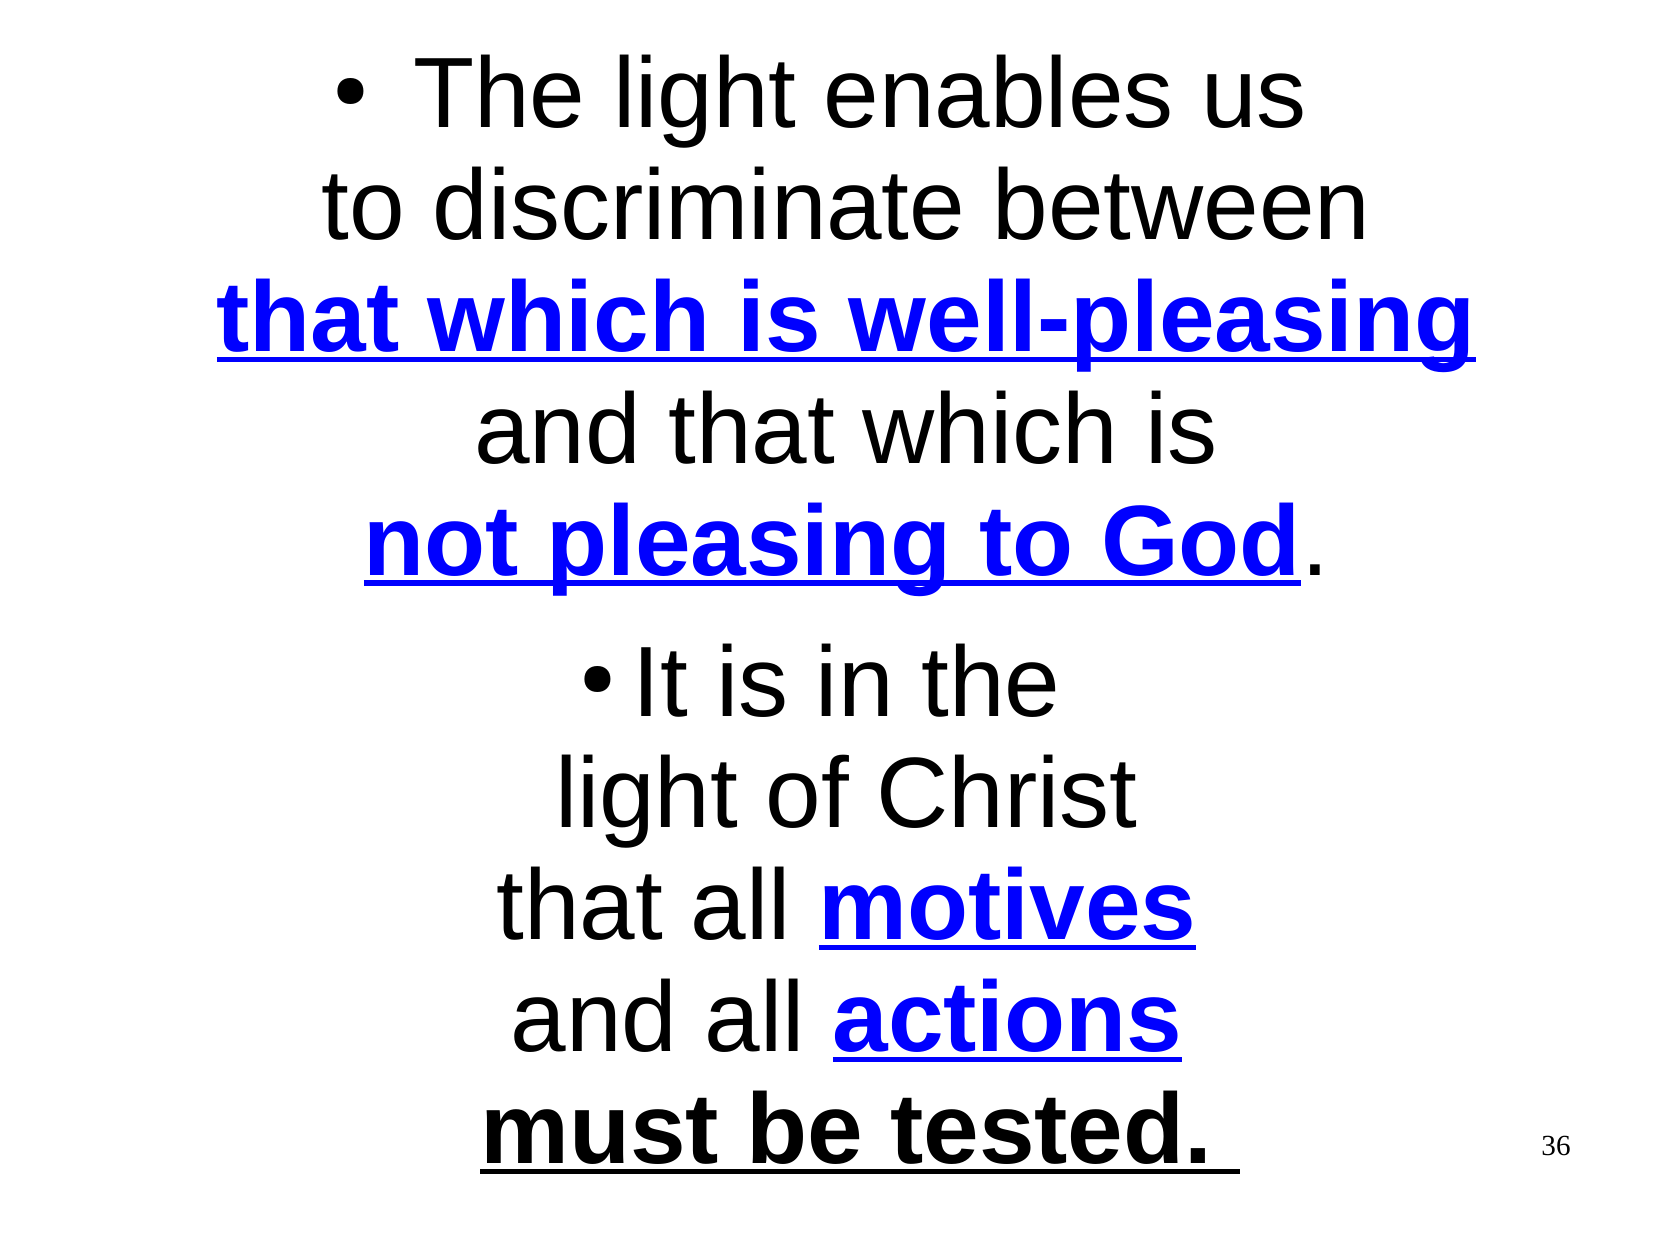

# The light enables us to discriminate between that which is well-pleasing and that which is not pleasing to God.
It is in the
light of Christ
that all motives
and all actions
must be tested.
36